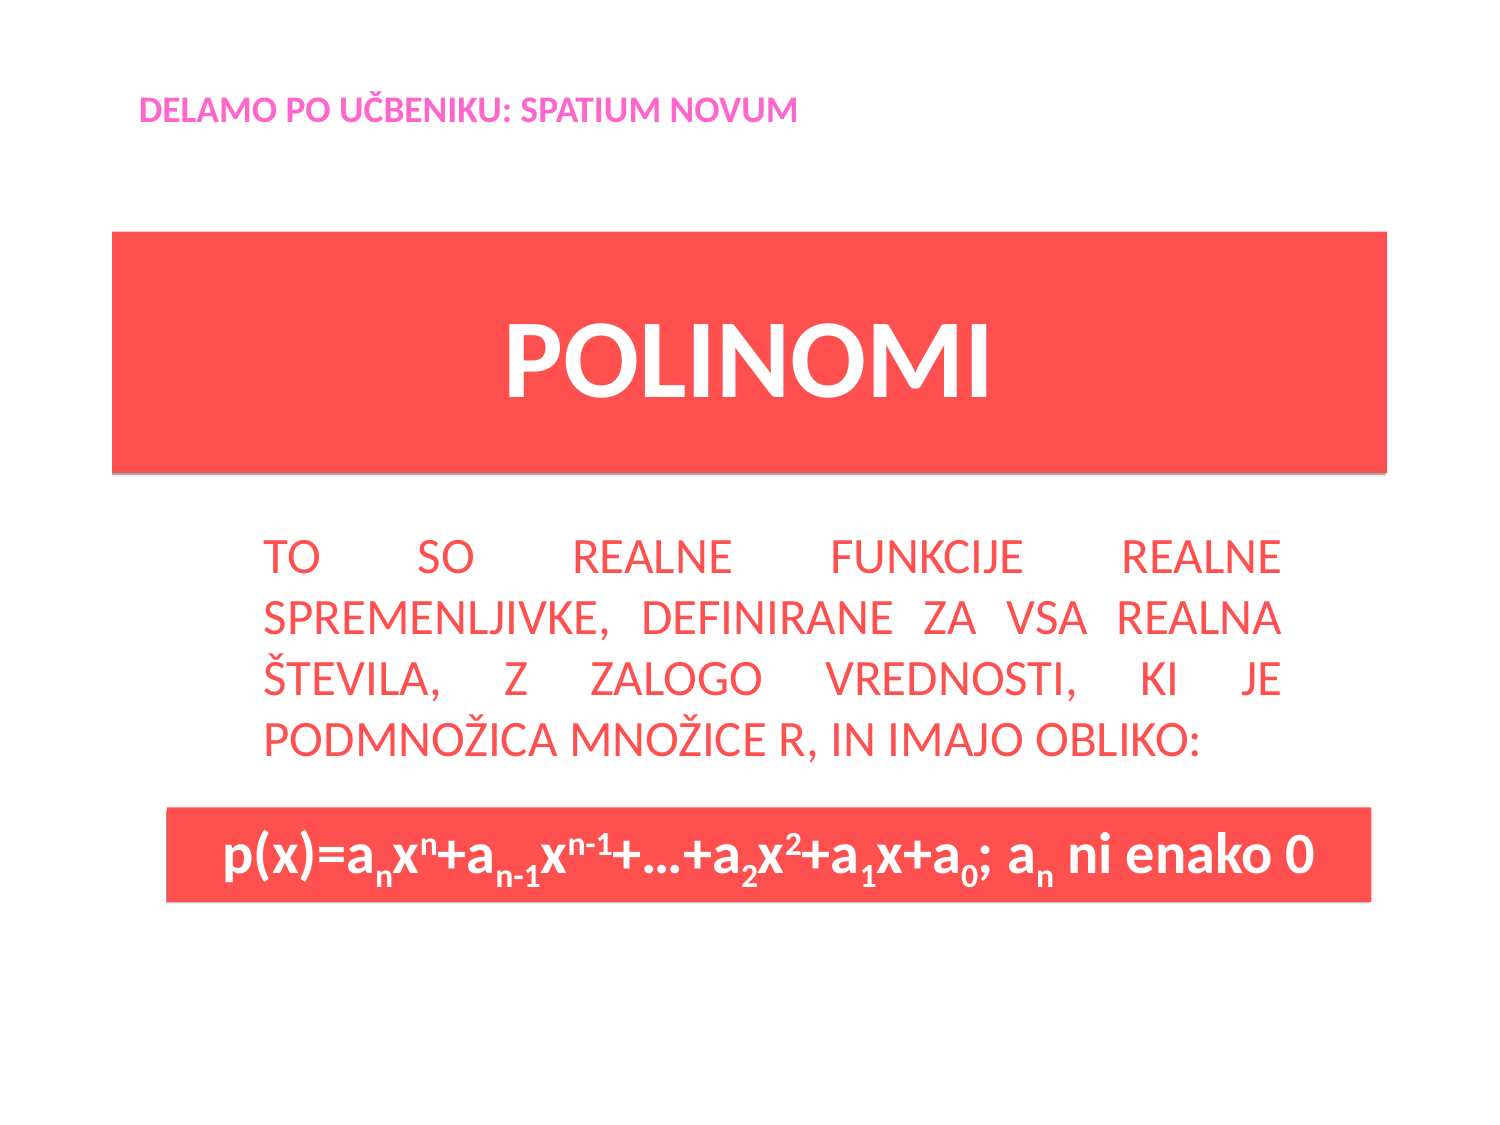

DELAMO PO UČBENIKU: SPATIUM NOVUM
# POLINOMI
TO SO REALNE FUNKCIJE REALNE SPREMENLJIVKE, DEFINIRANE ZA VSA REALNA ŠTEVILA, Z ZALOGO VREDNOSTI, KI JE PODMNOŽICA MNOŽICE R, IN IMAJO OBLIKO:
p(x)=anxn+an-1xn-1+…+a2x2+a1x+a0; an ni enako 0